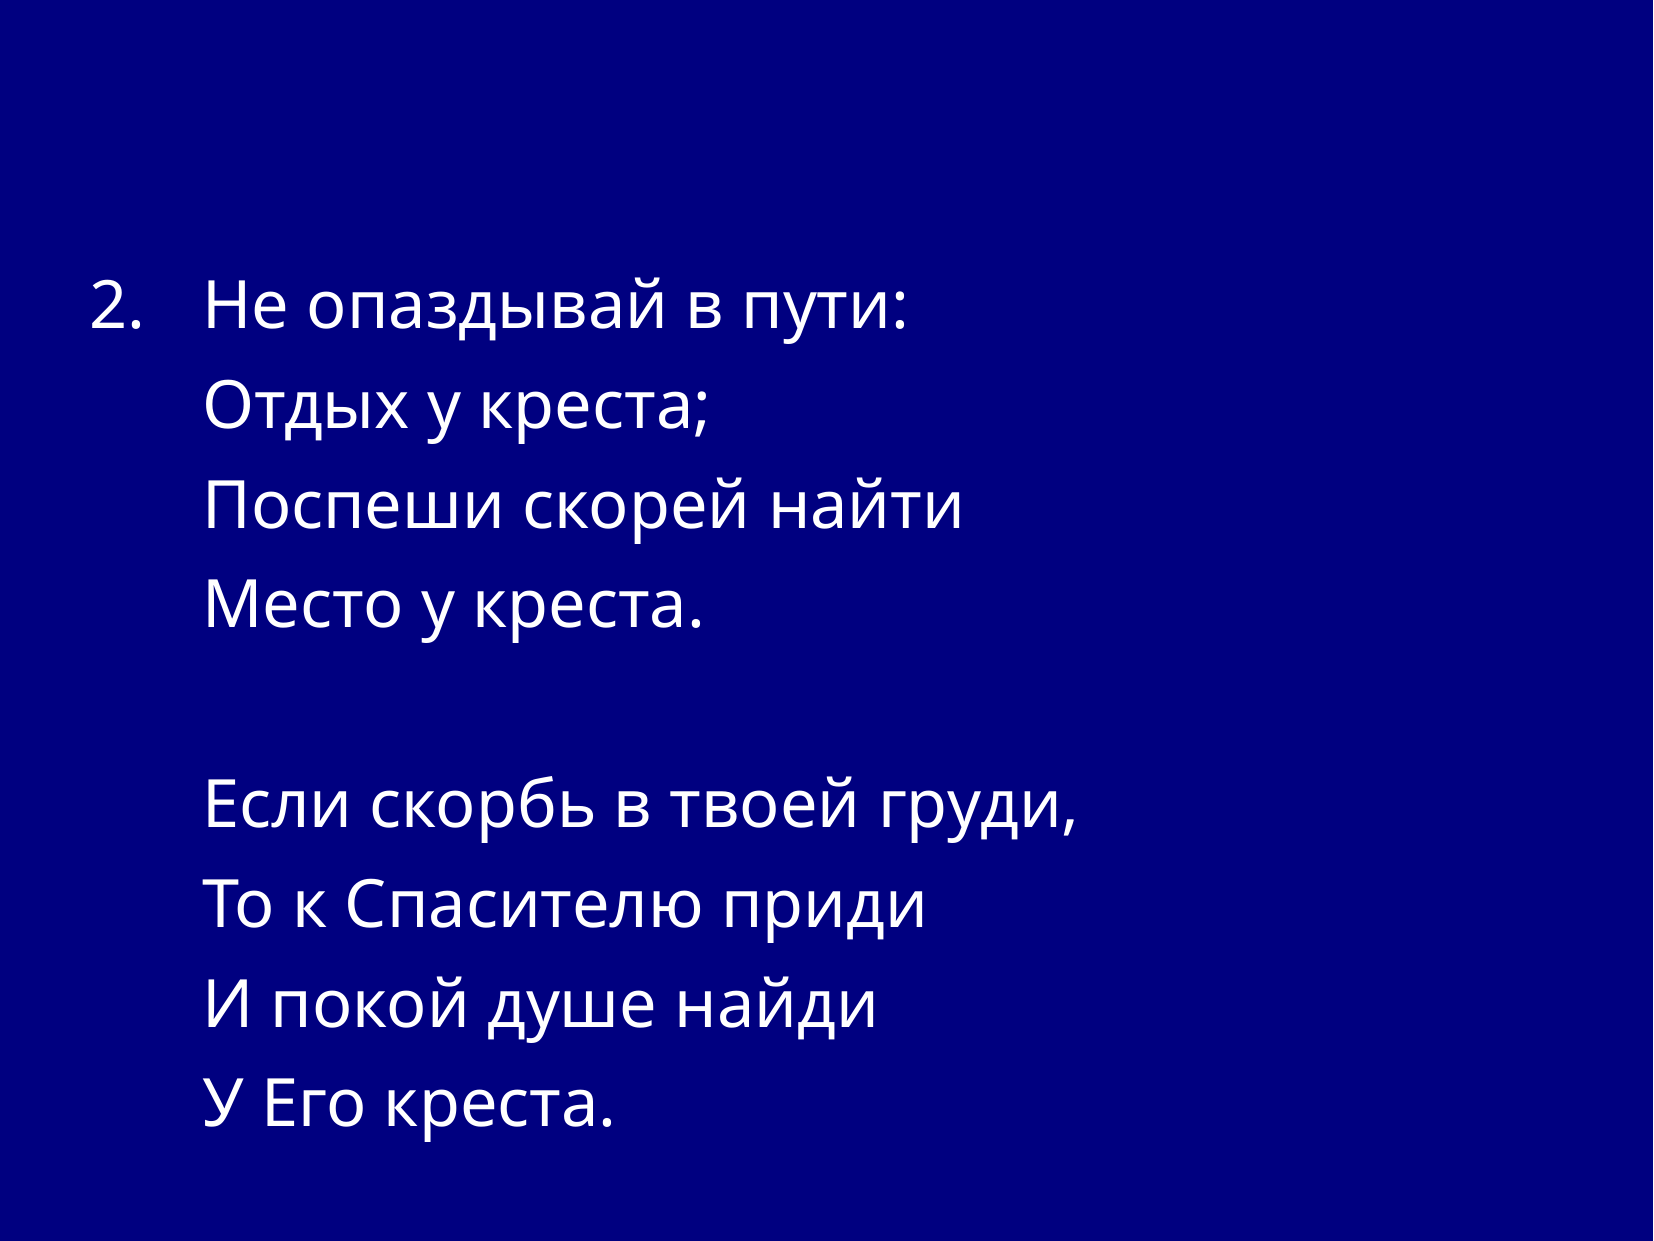

2.	Не опаздывай в пути:
	Отдых у креста;
	Поспеши скорей найти
	Место у креста.
	Если скорбь в твоей груди,
	То к Спасителю приди
	И покой душе найди
	У Его креста.